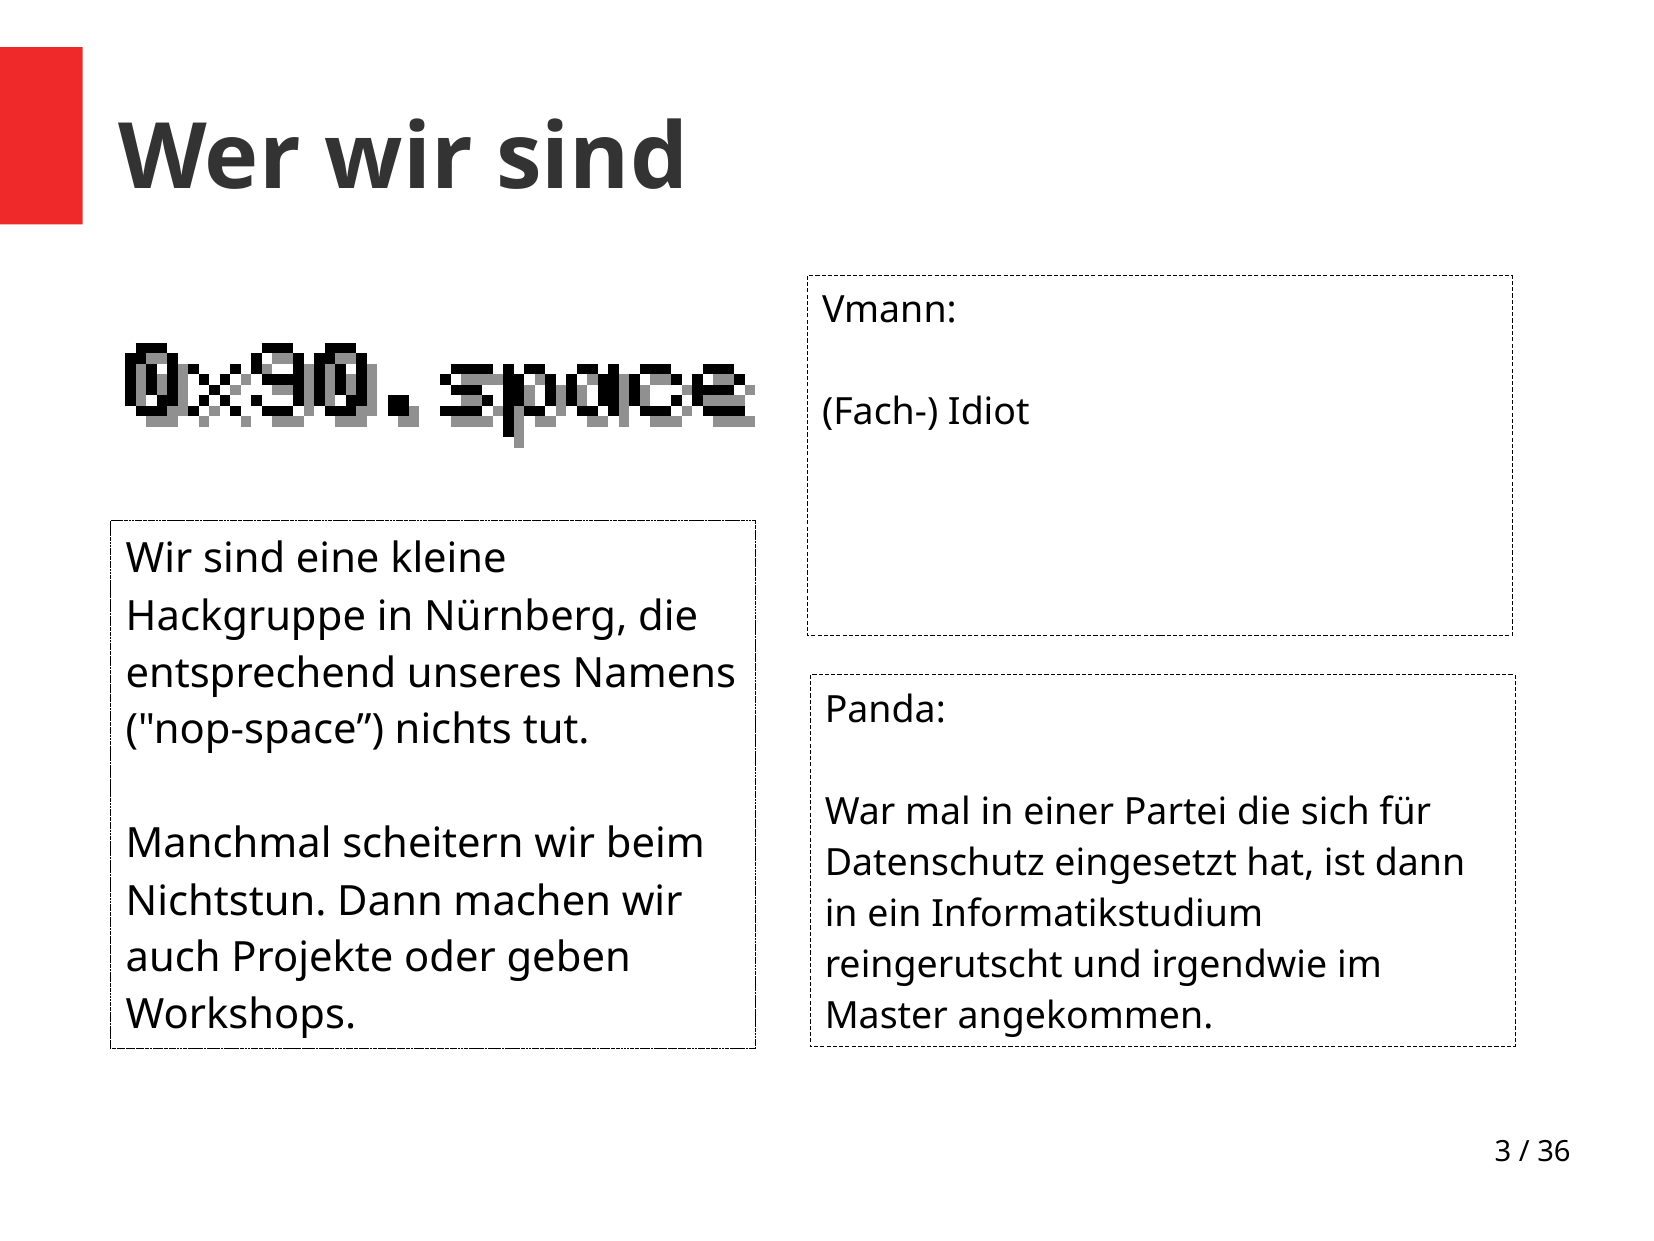

# Wer wir sind
Vmann:
(Fach-) Idiot
Wir sind eine kleine Hackgruppe in Nürnberg, die entsprechend unseres Namens ("nop-space”) nichts tut.
Manchmal scheitern wir beim Nichtstun. Dann machen wir auch Projekte oder geben Workshops.
Panda:
War mal in einer Partei die sich für Datenschutz eingesetzt hat, ist dann in ein Informatikstudium reingerutscht und irgendwie im Master angekommen.
3